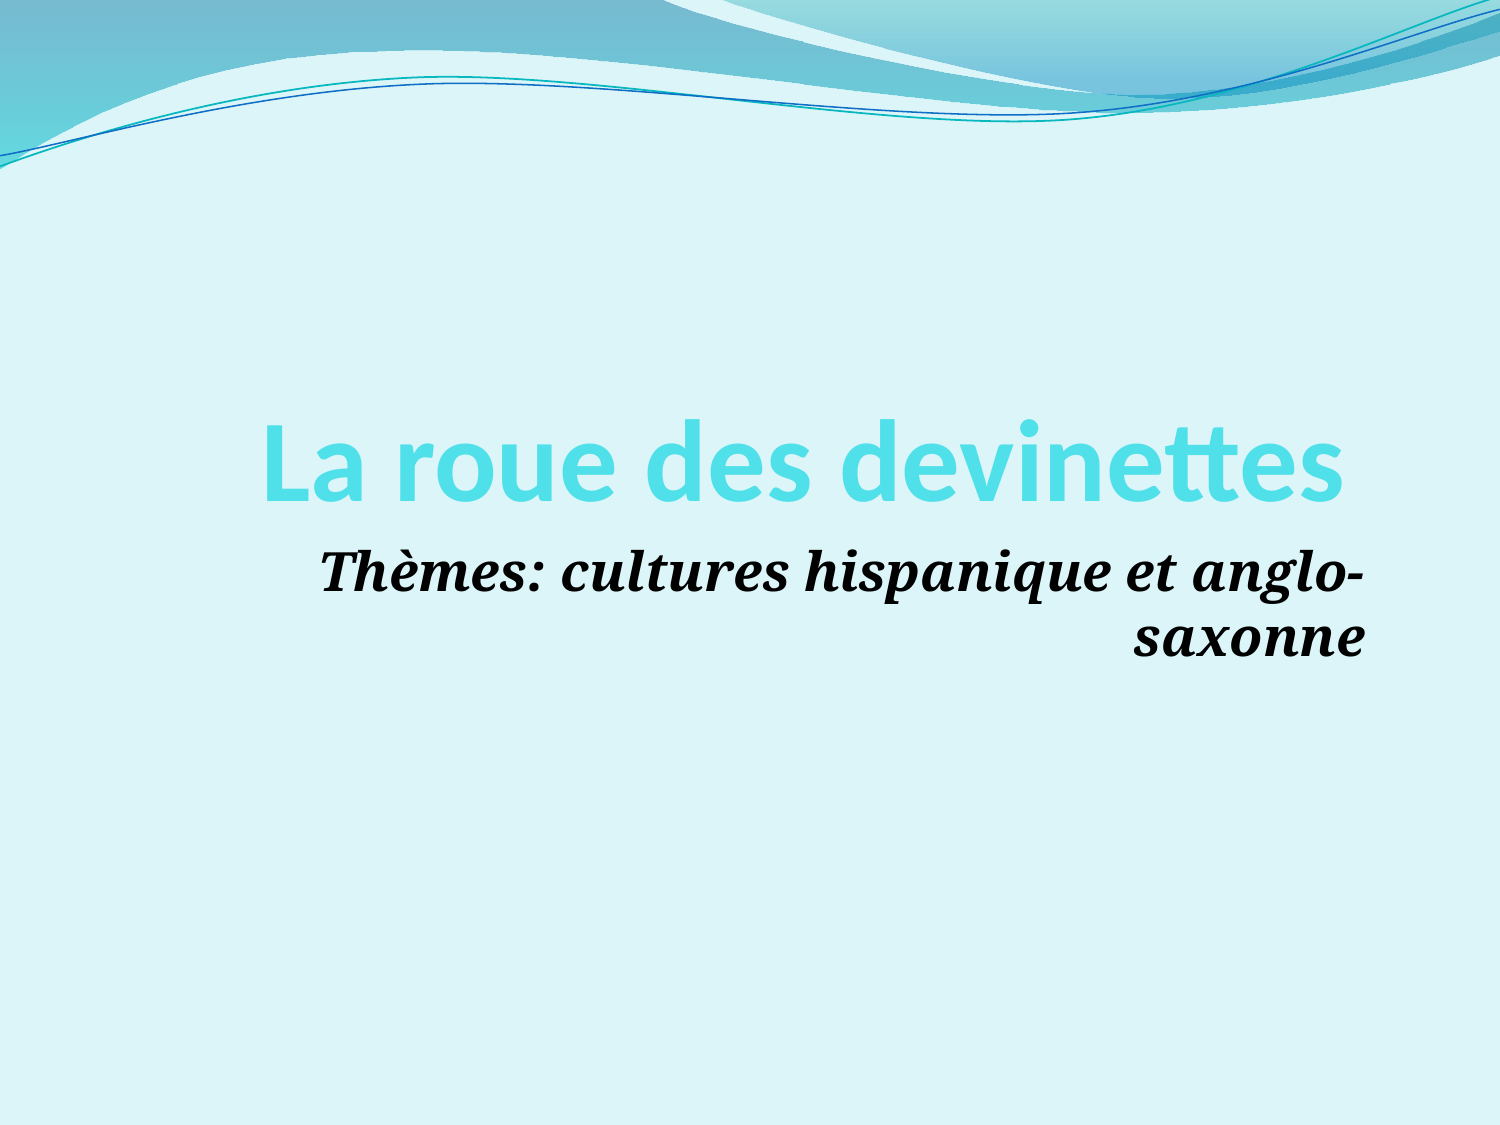

# La roue des devinettes
Thèmes: cultures hispanique et anglo-saxonne